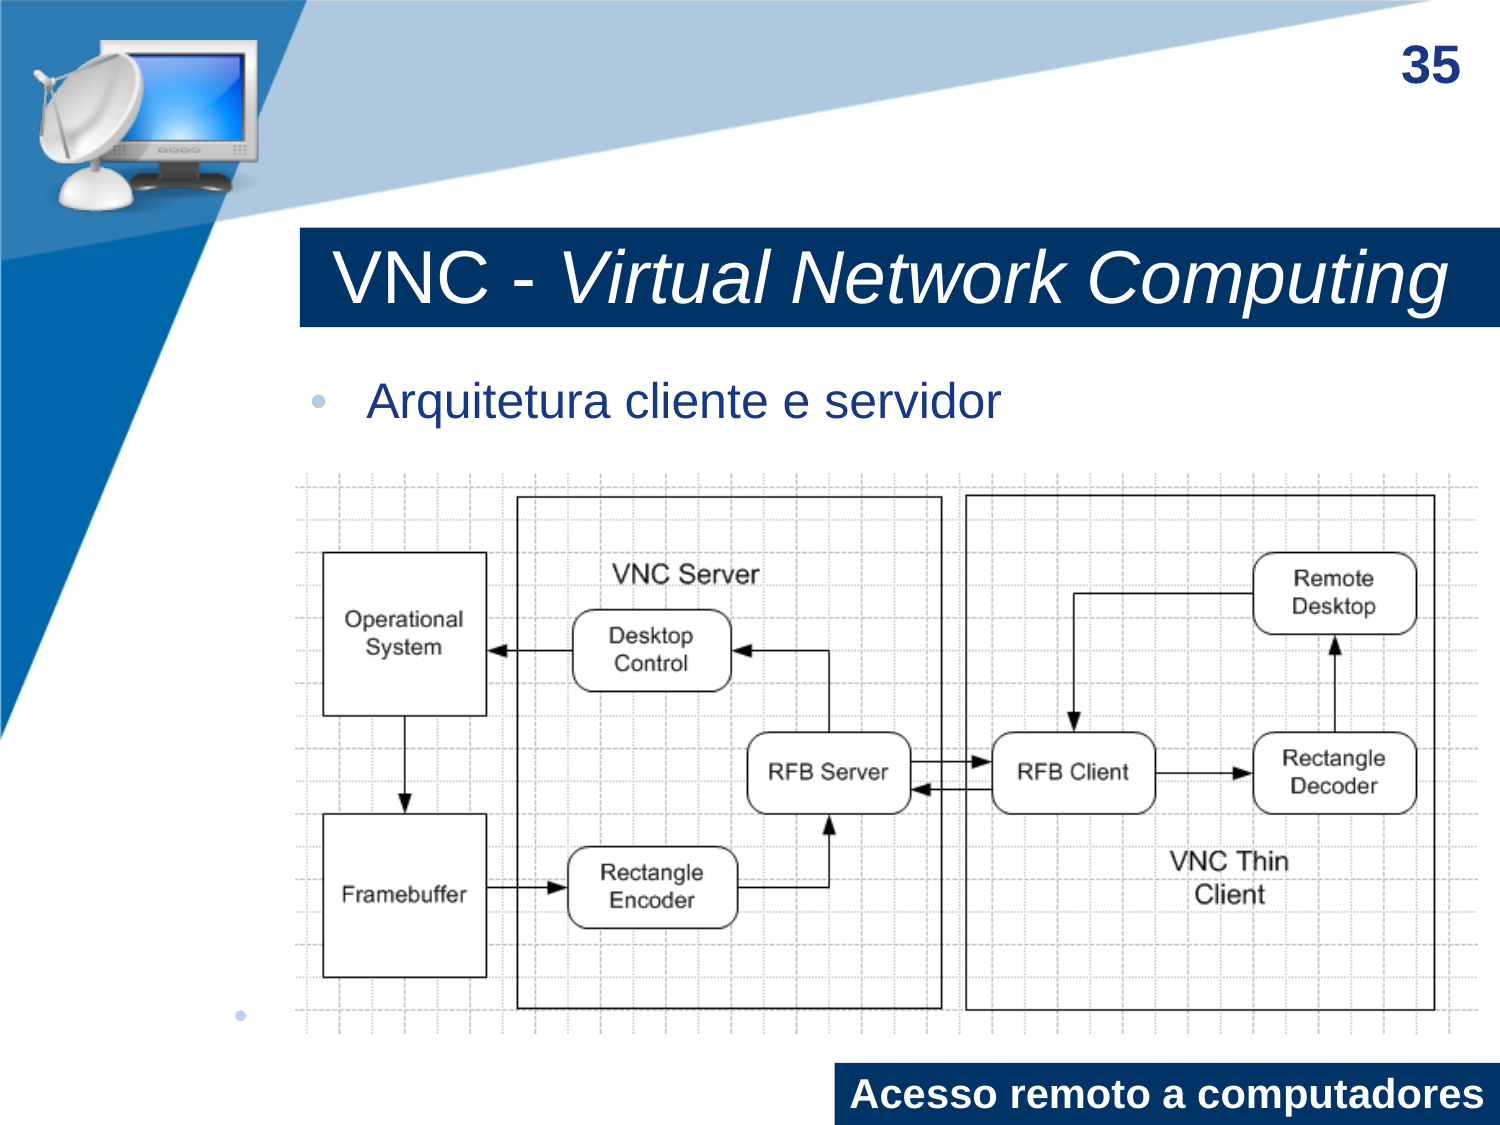

# VNC - Virtual Network Computing
Arquitetura cliente e servidor